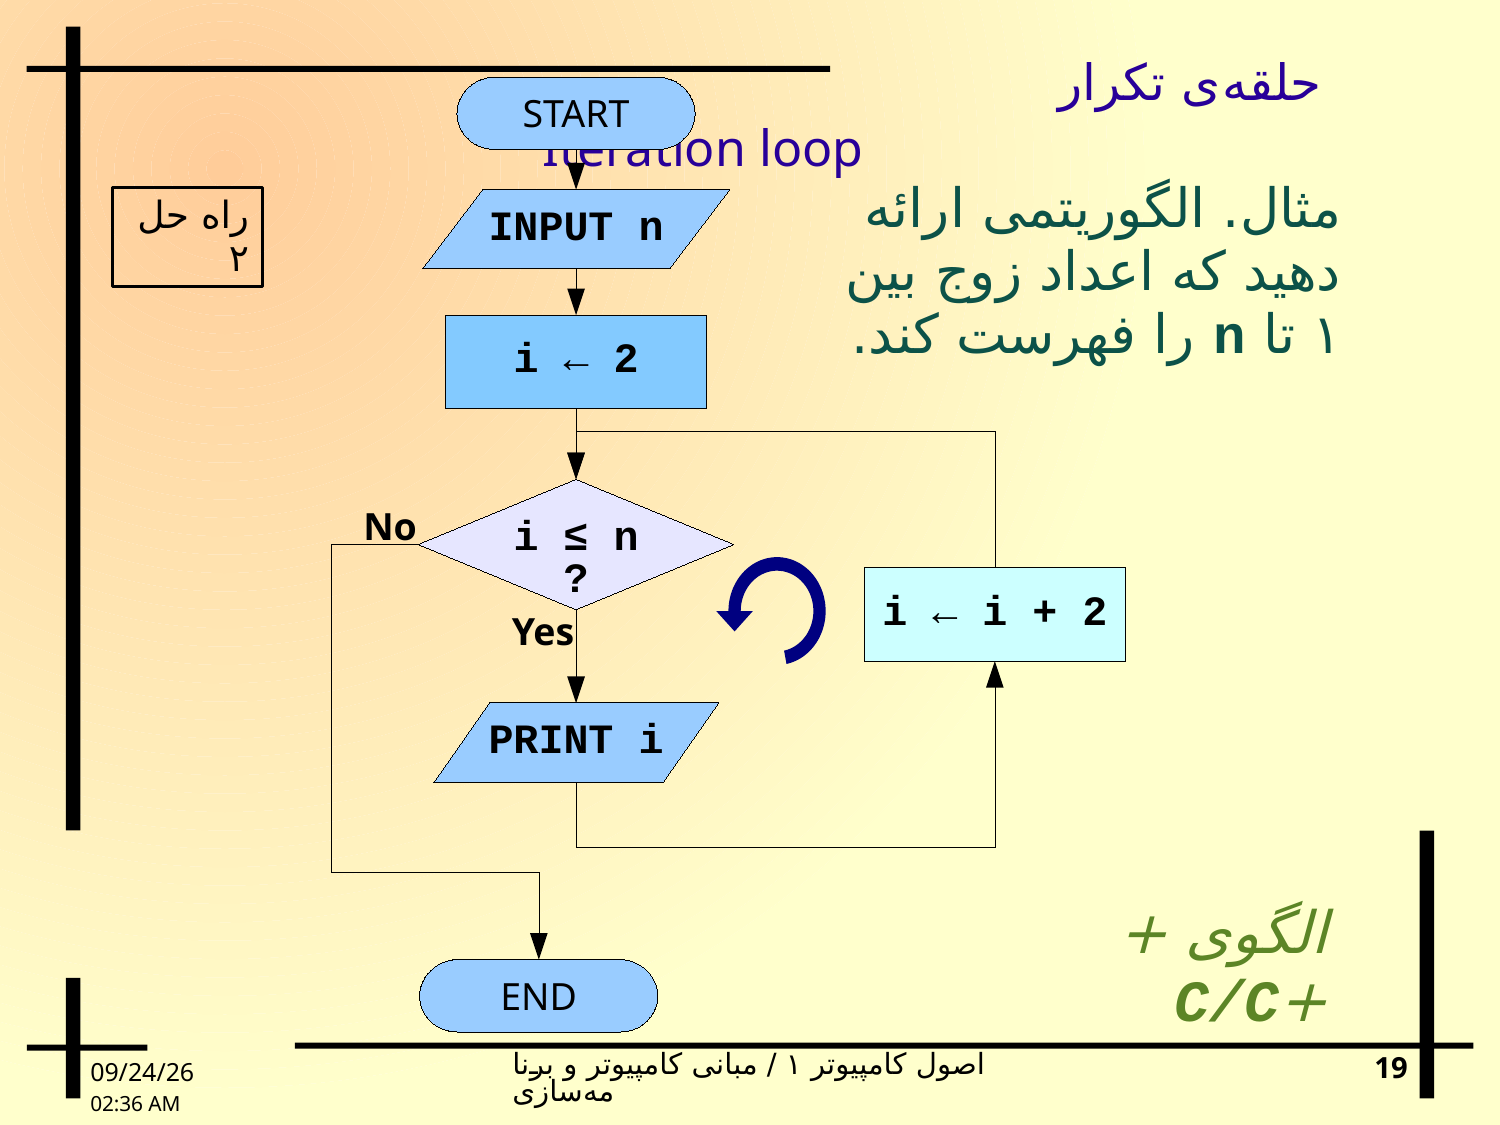

# حلقه‌ی تکرار Iteration loop
START
مثال. الگوریتمی ارائه دهید که اعداد زوج بین ۱ تا n را فهرست کند.
راه حل ۲
INPUT n
i ← 2
i ≤ n
?
No
i ← i + 2
Yes
PRINT i
الگوی ++C/C
END
اصول کامپیوتر ۱ / مبانی کامپیوتر و برنامه‌سازی
19